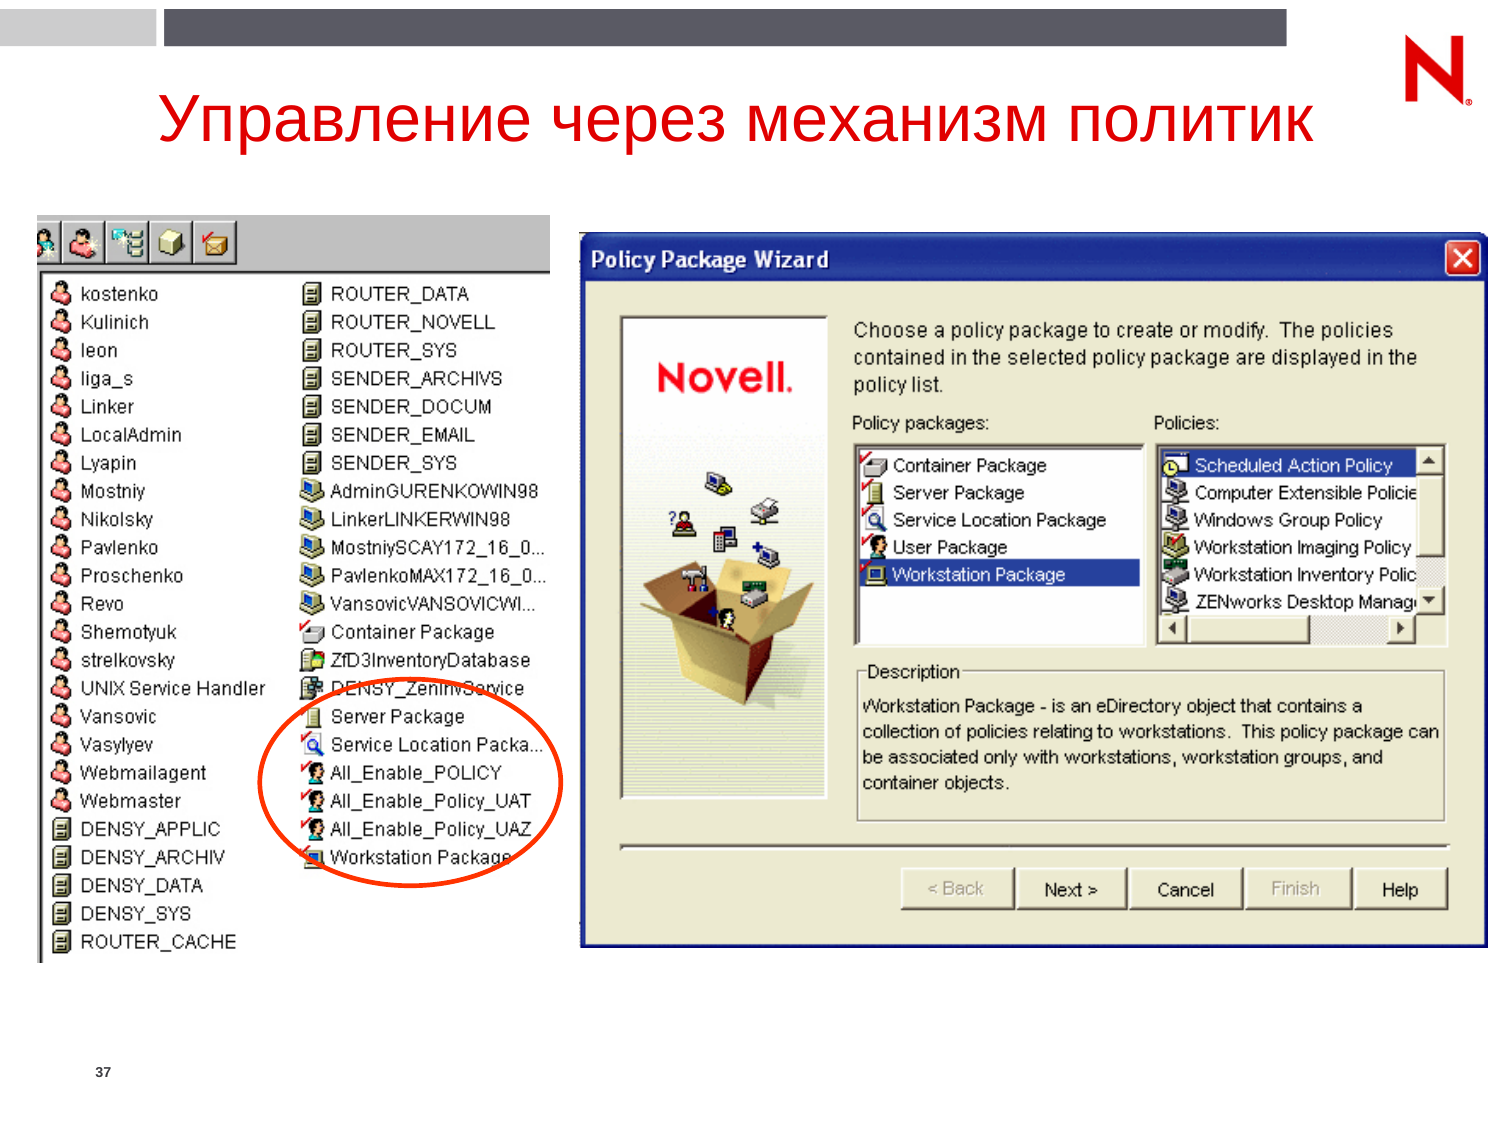

# Управление через механизм политик
 Политики импорта, удаления и
 именования рабочих станций
 Системные политики, включая
 MS GroupPolicy
 Политики инвентаризации
 Политики удалённого управления
 Политики установки ОС с образа